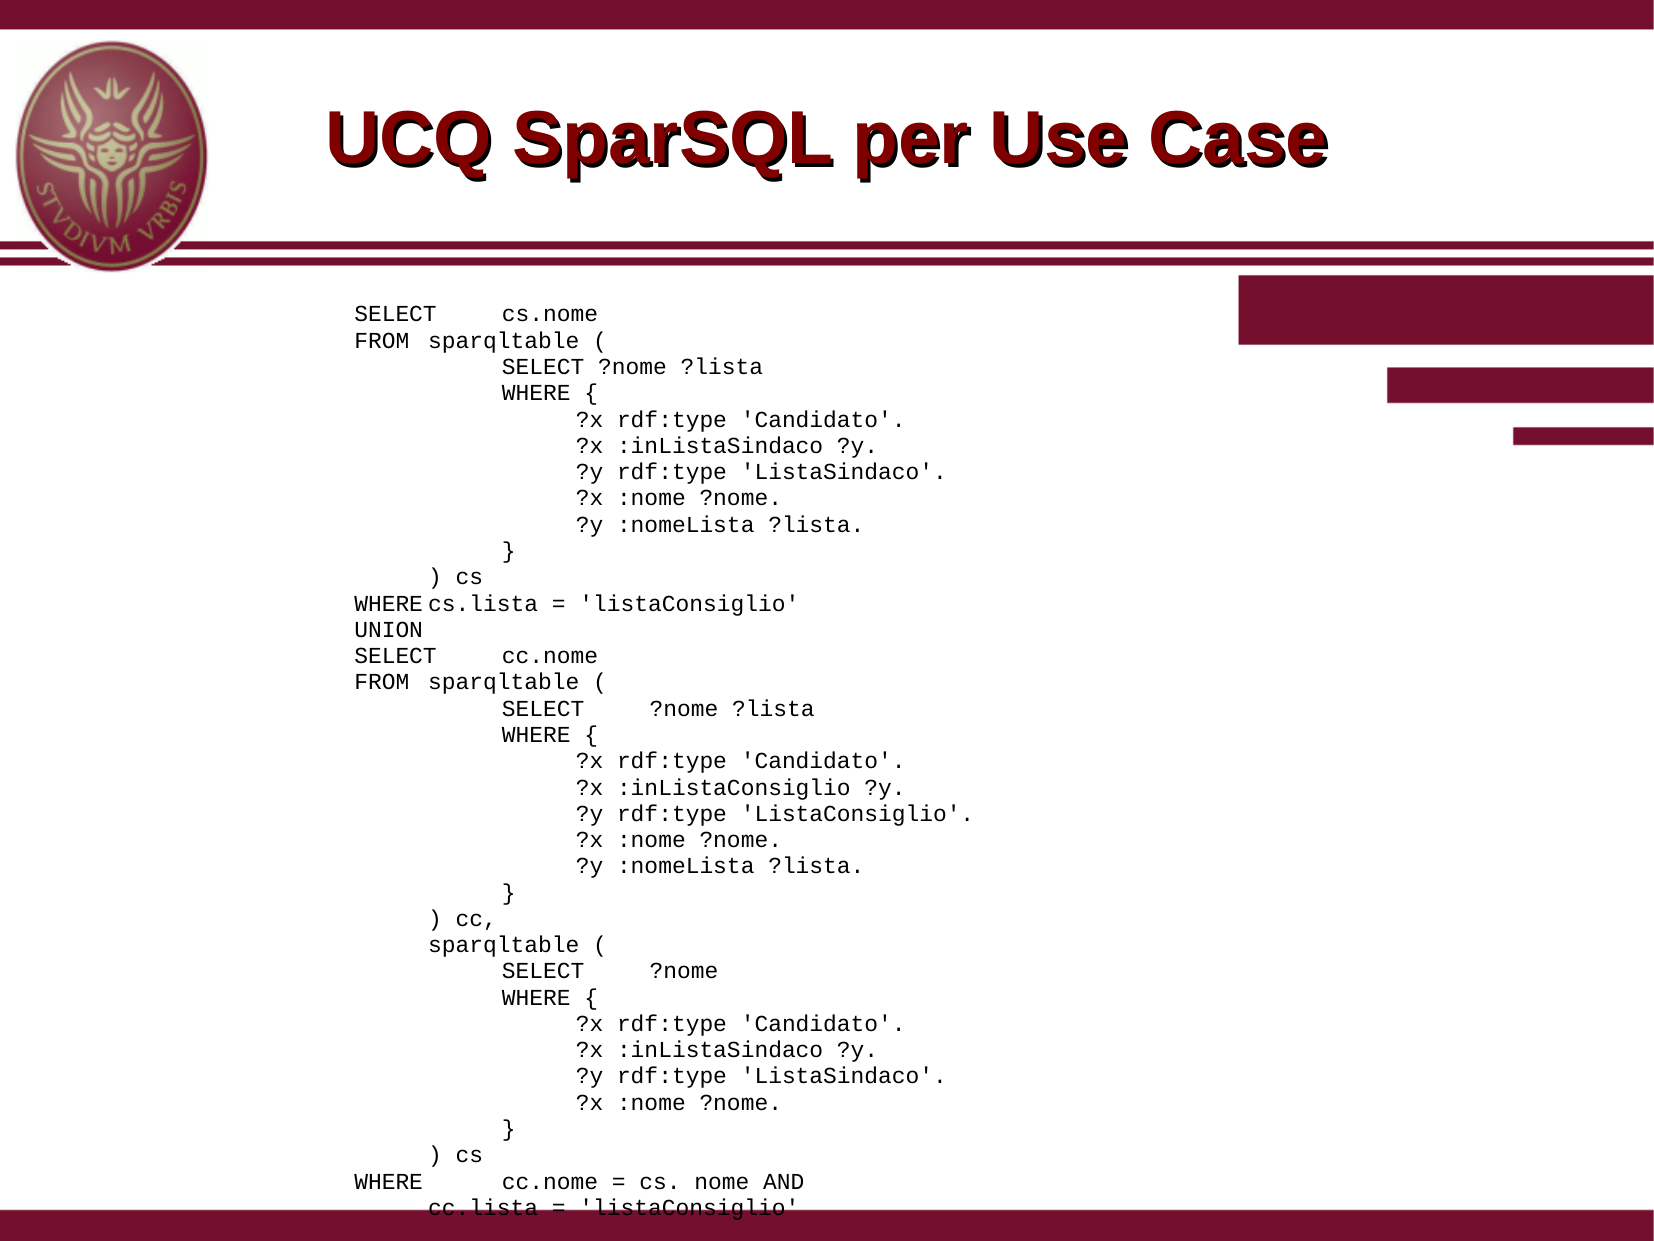

UCQ SparSQL per Use Case
SELECT	cs.nome
FROM 	sparqltable (
		SELECT ?nome ?lista
		WHERE {
			?x rdf:type 'Candidato'.
			?x :inListaSindaco ?y.
			?y rdf:type 'ListaSindaco'.
			?x :nome ?nome.
			?y :nomeLista ?lista.
		}
	) cs
WHERE	cs.lista = 'listaConsiglio'
UNION
SELECT	cc.nome
FROM	sparqltable (
		SELECT 	?nome ?lista
		WHERE {
			?x rdf:type 'Candidato'.
			?x :inListaConsiglio ?y.
			?y rdf:type 'ListaConsiglio'.
			?x :nome ?nome.
			?y :nomeLista ?lista.
		}
	) cc,
	sparqltable (
		SELECT 	?nome
		WHERE {
			?x rdf:type 'Candidato'.
			?x :inListaSindaco ?y.
			?y rdf:type 'ListaSindaco'.
			?x :nome ?nome.
		}
	) cs
WHERE 	cc.nome = cs. nome AND
	cc.lista = 'listaConsiglio'